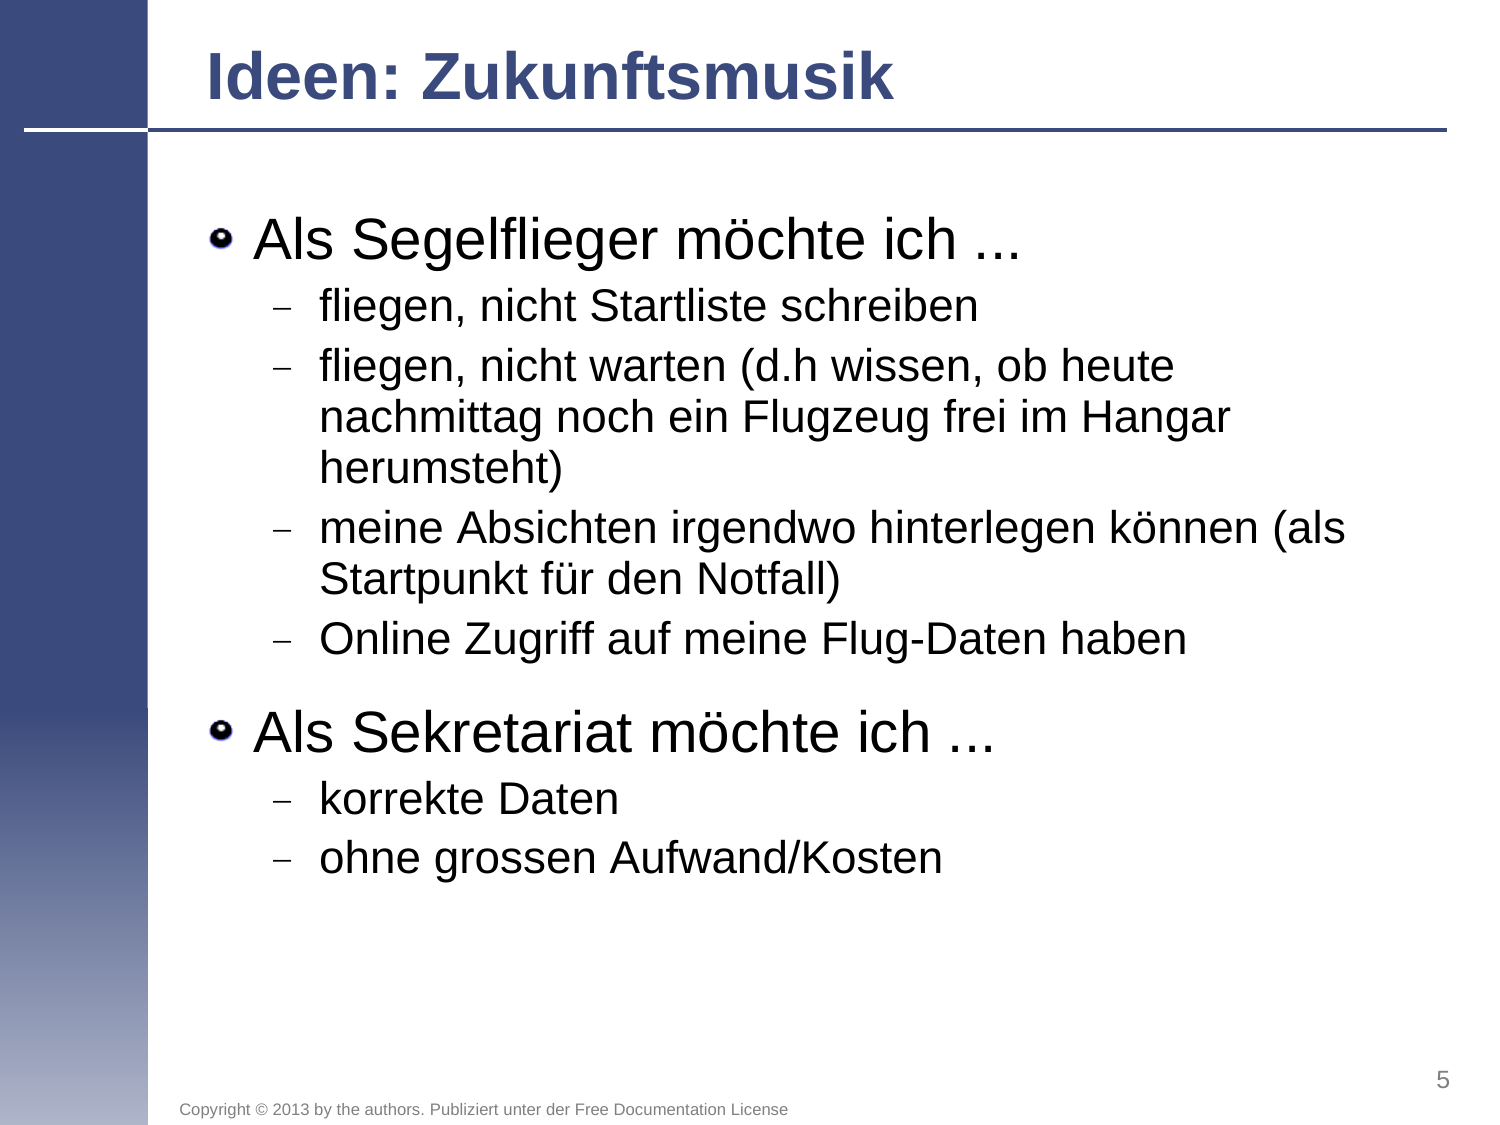

# Ideen: Zukunftsmusik
Als Segelflieger möchte ich ...
fliegen, nicht Startliste schreiben
fliegen, nicht warten (d.h wissen, ob heute nachmittag noch ein Flugzeug frei im Hangar herumsteht)
meine Absichten irgendwo hinterlegen können (als Startpunkt für den Notfall)
Online Zugriff auf meine Flug-Daten haben
Als Sekretariat möchte ich ...
korrekte Daten
ohne grossen Aufwand/Kosten